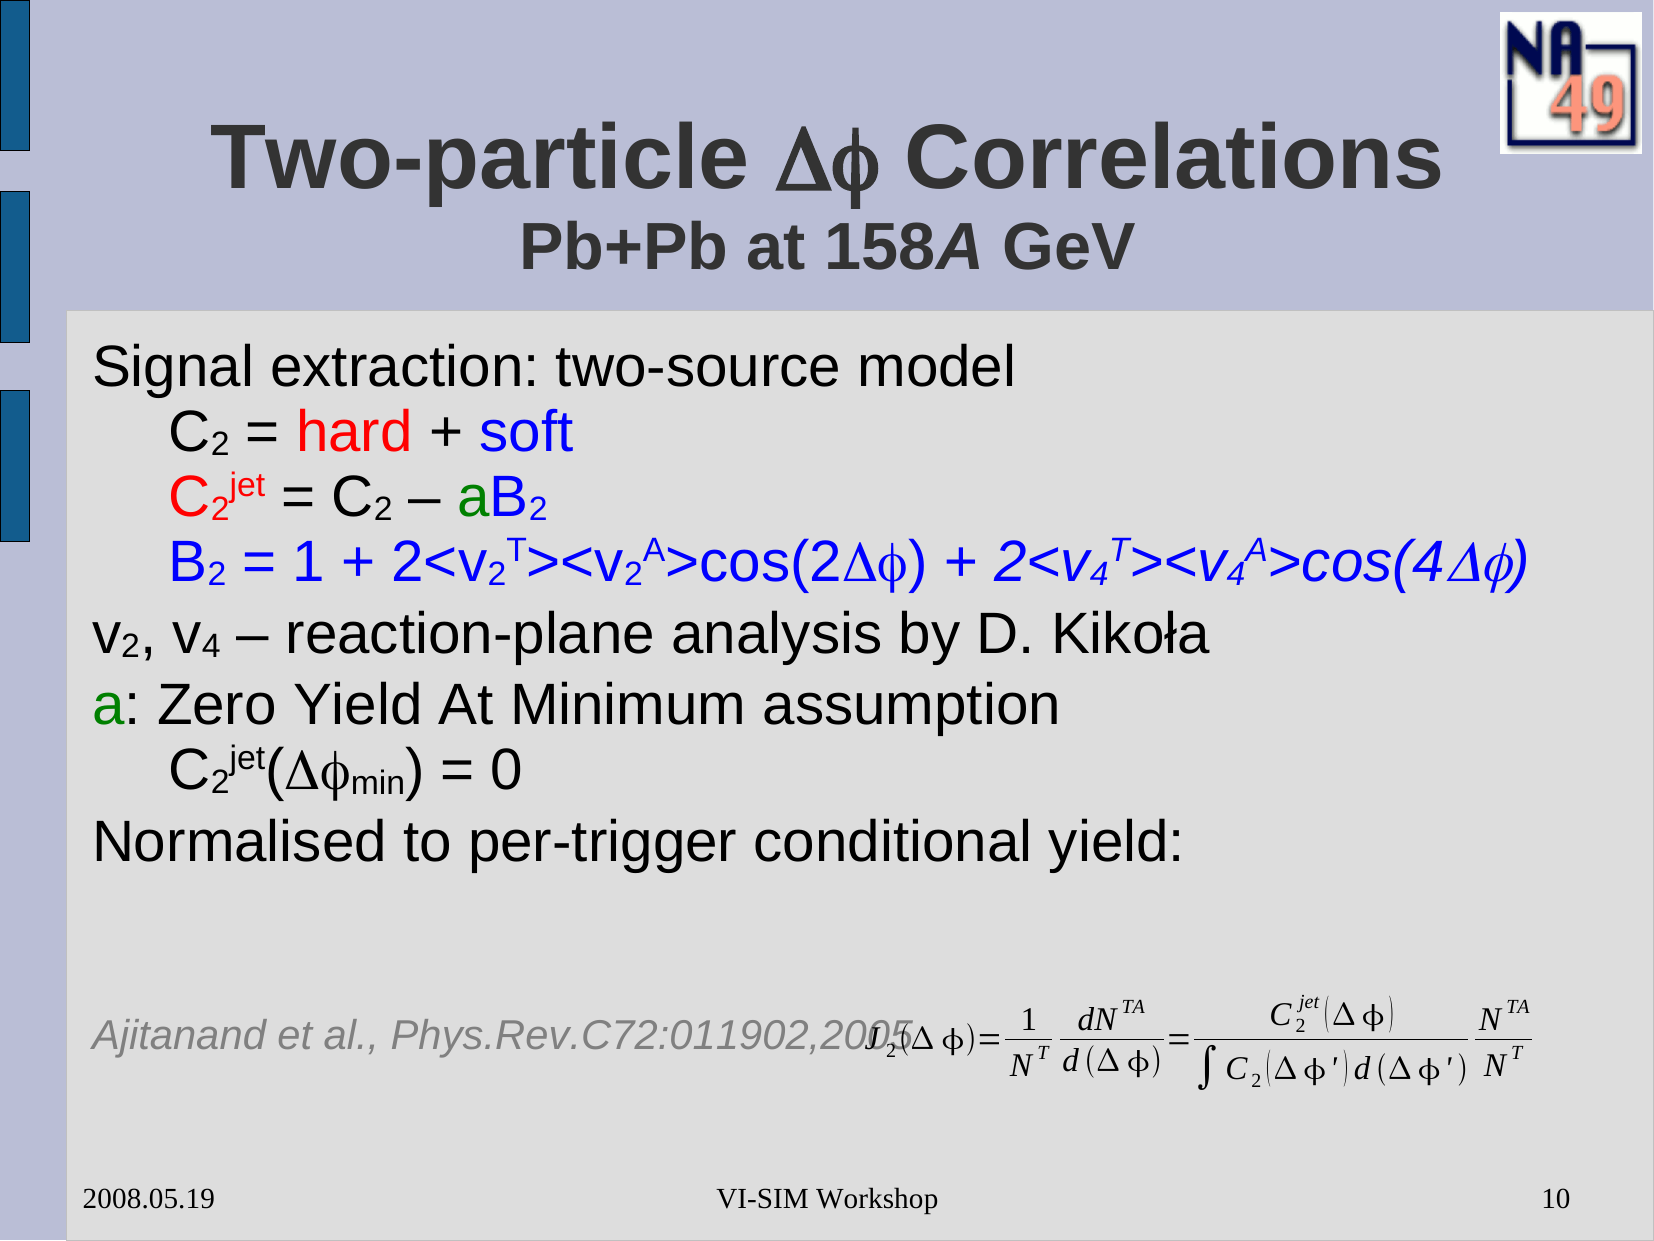

# Two-particle Df Correlations Pb+Pb at 158A GeV
Signal extraction: two-source model
C2 = hard + soft
C2jet = C2 – aB2
B2 = 1 + 2<v2T><v2A>cos(2Df) + 2<v4T><v4A>cos(4Df)
v2, v4 – reaction-plane analysis by D. Kikoła
a: Zero Yield At Minimum assumption
C2jet(Dfmin) = 0
Normalised to per-trigger conditional yield:
Ajitanand et al., Phys.Rev.C72:011902,2005
2008.05.19
VI-SIM Workshop
10